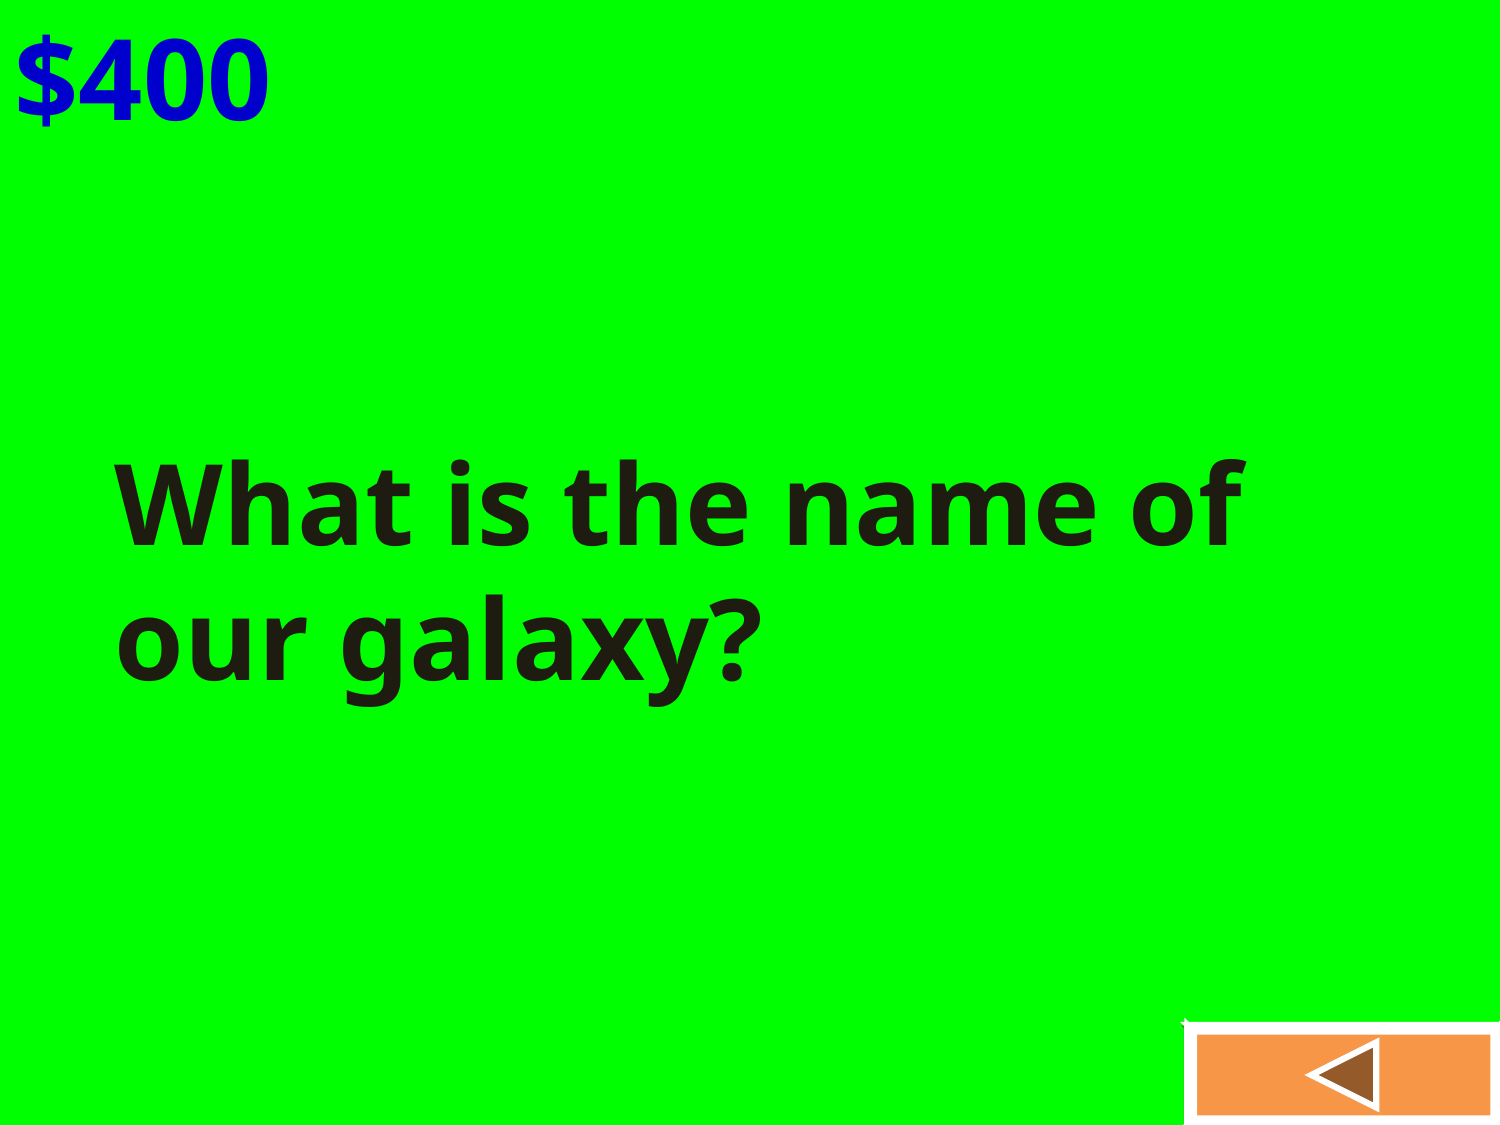

$400
What is the name of
our galaxy?